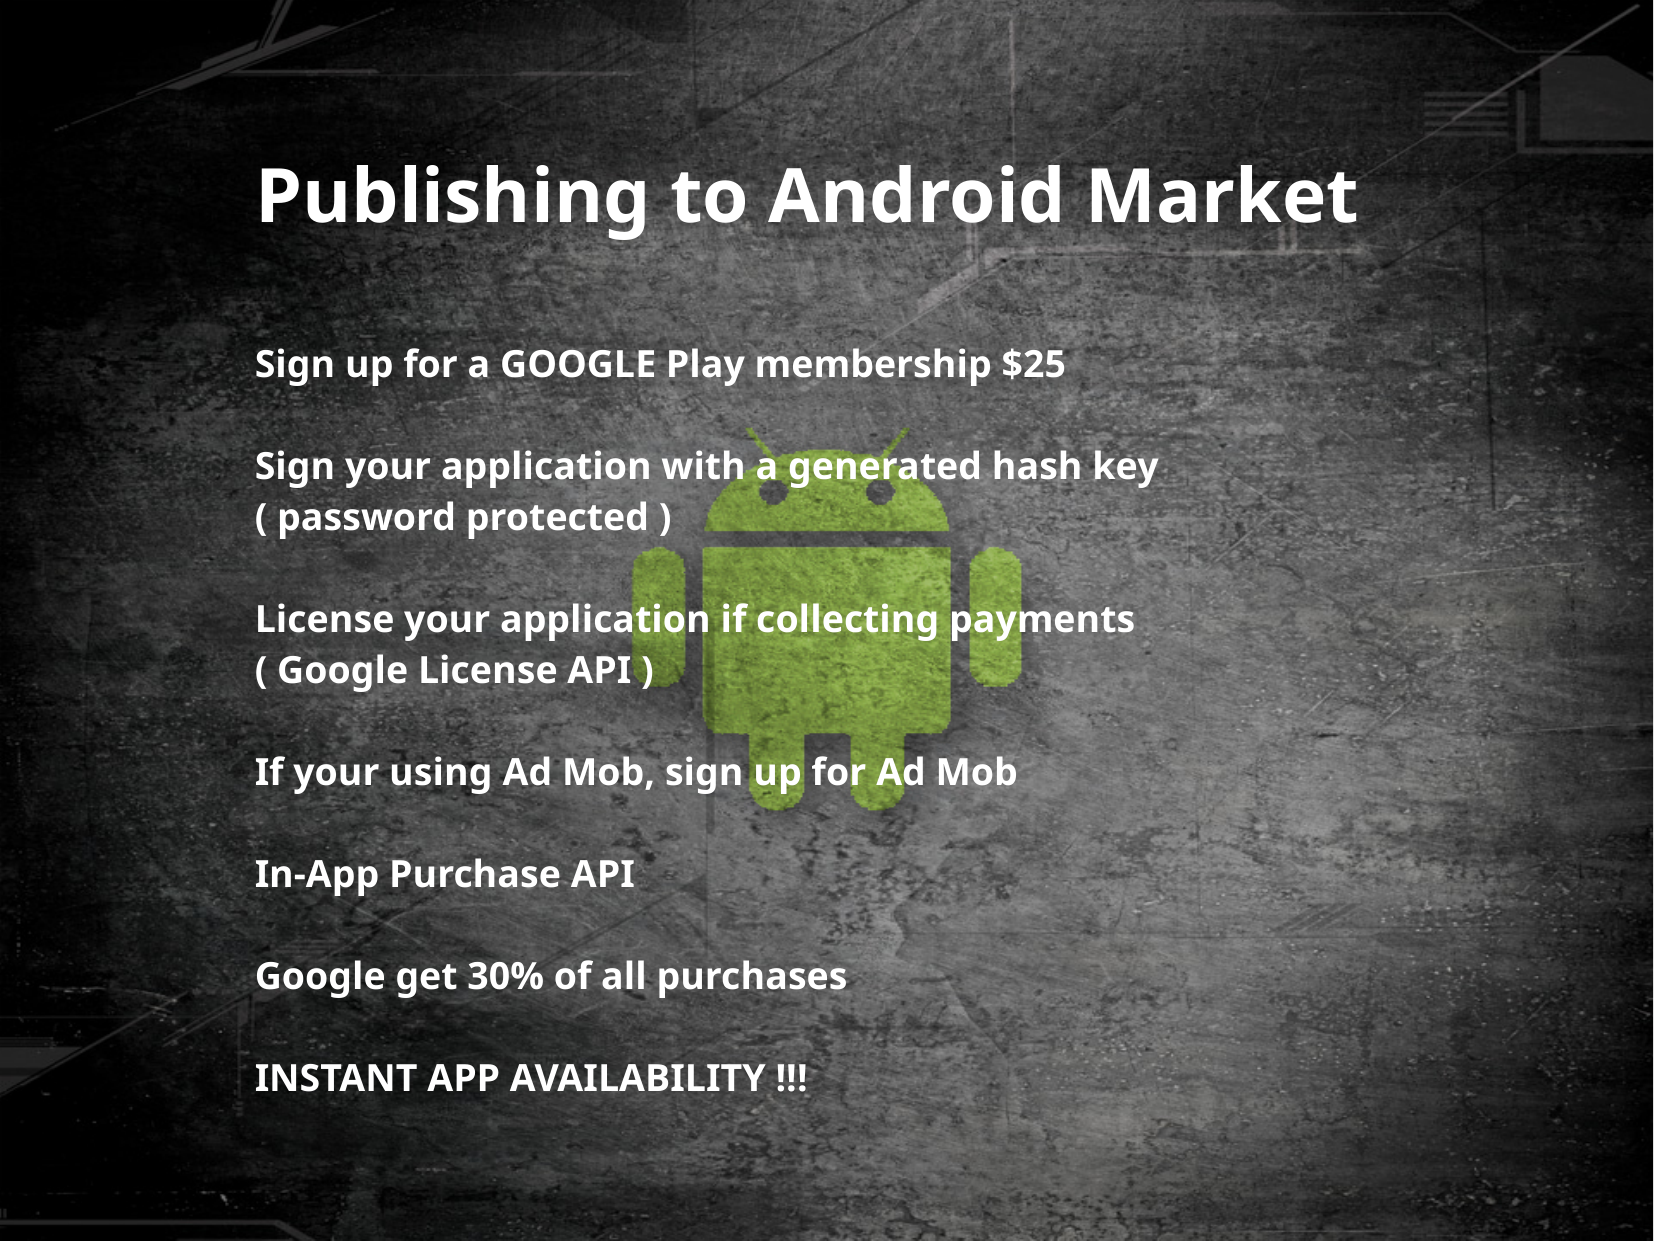

Publishing to Android Market
Sign up for a GOOGLE Play membership $25
Sign your application with a generated hash key
( password protected )
License your application if collecting payments
( Google License API )
If your using Ad Mob, sign up for Ad Mob
In-App Purchase API
Google get 30% of all purchases
INSTANT APP AVAILABILITY !!!